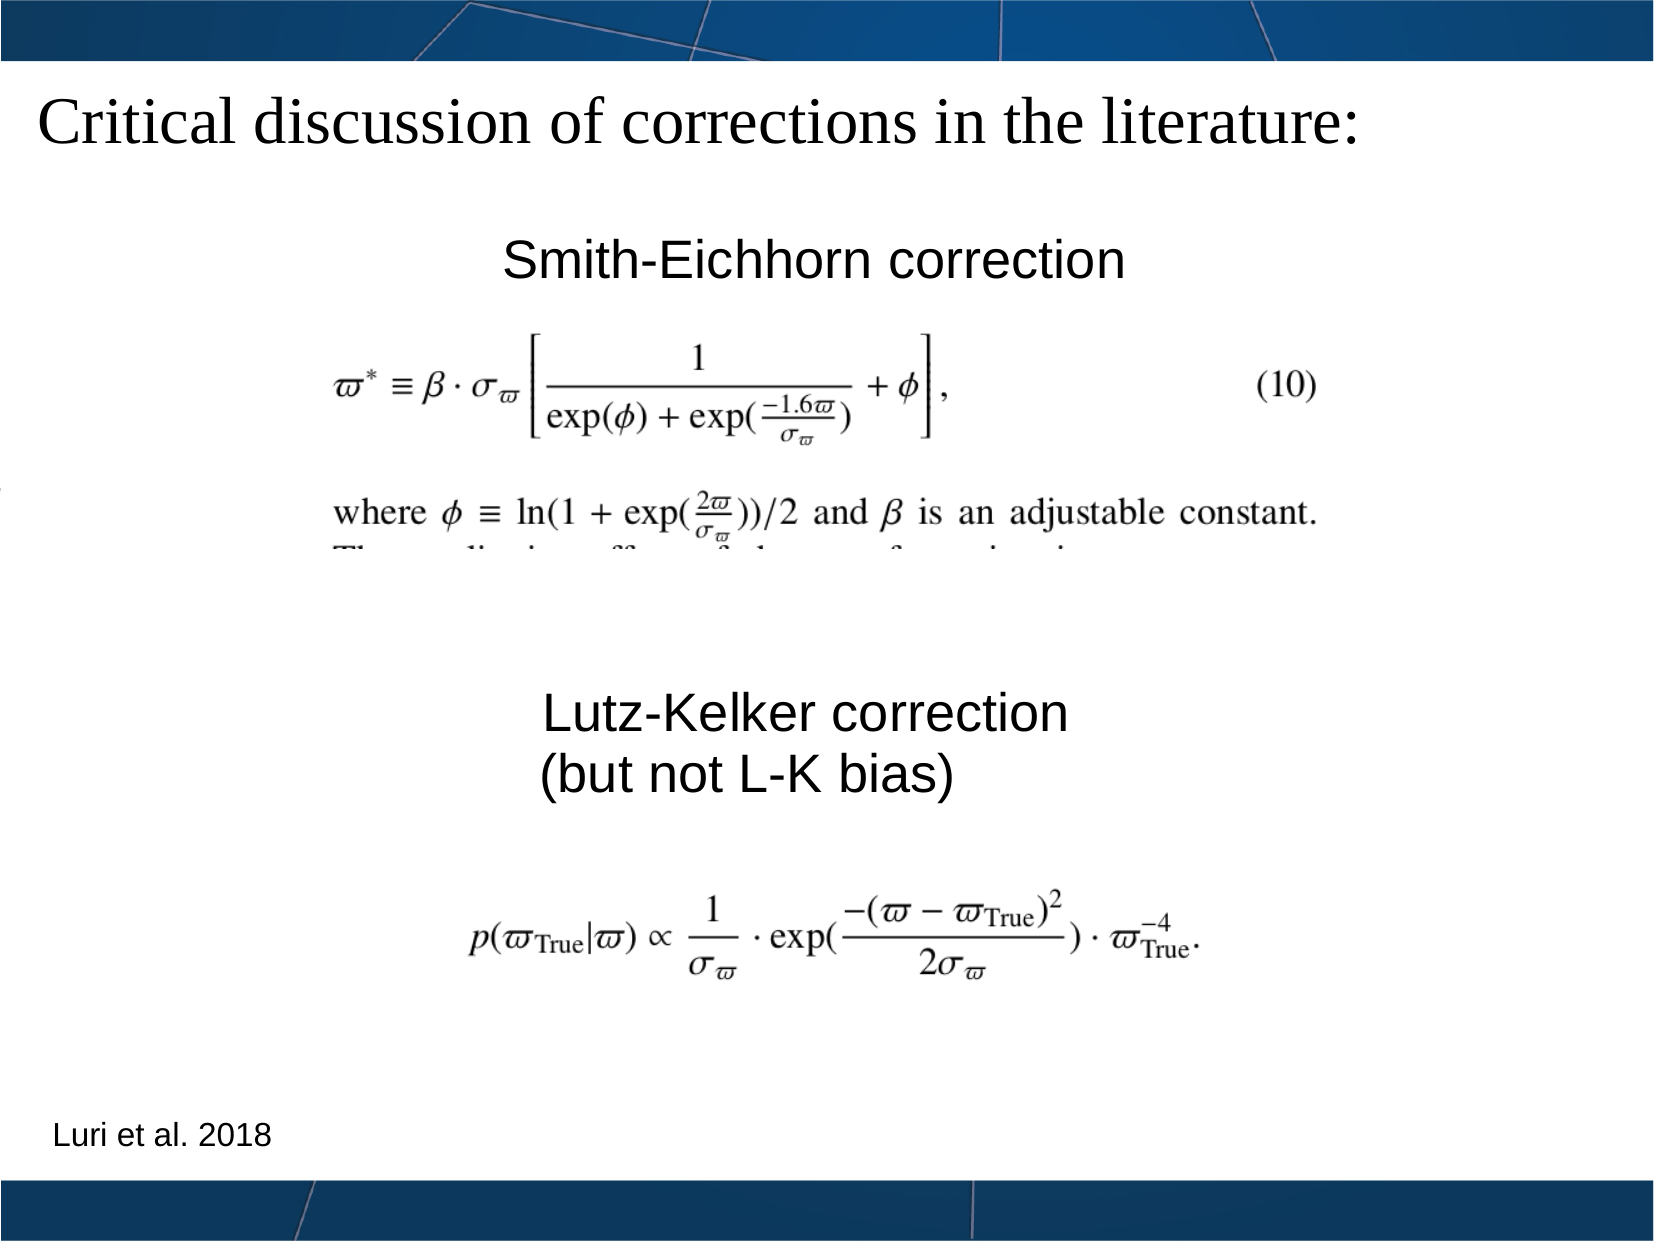

# Critical discussion of corrections in the literature:
Smith-Eichhorn correction
Lutz-Kelker correction
(but not L-K bias)
Luri et al. 2018